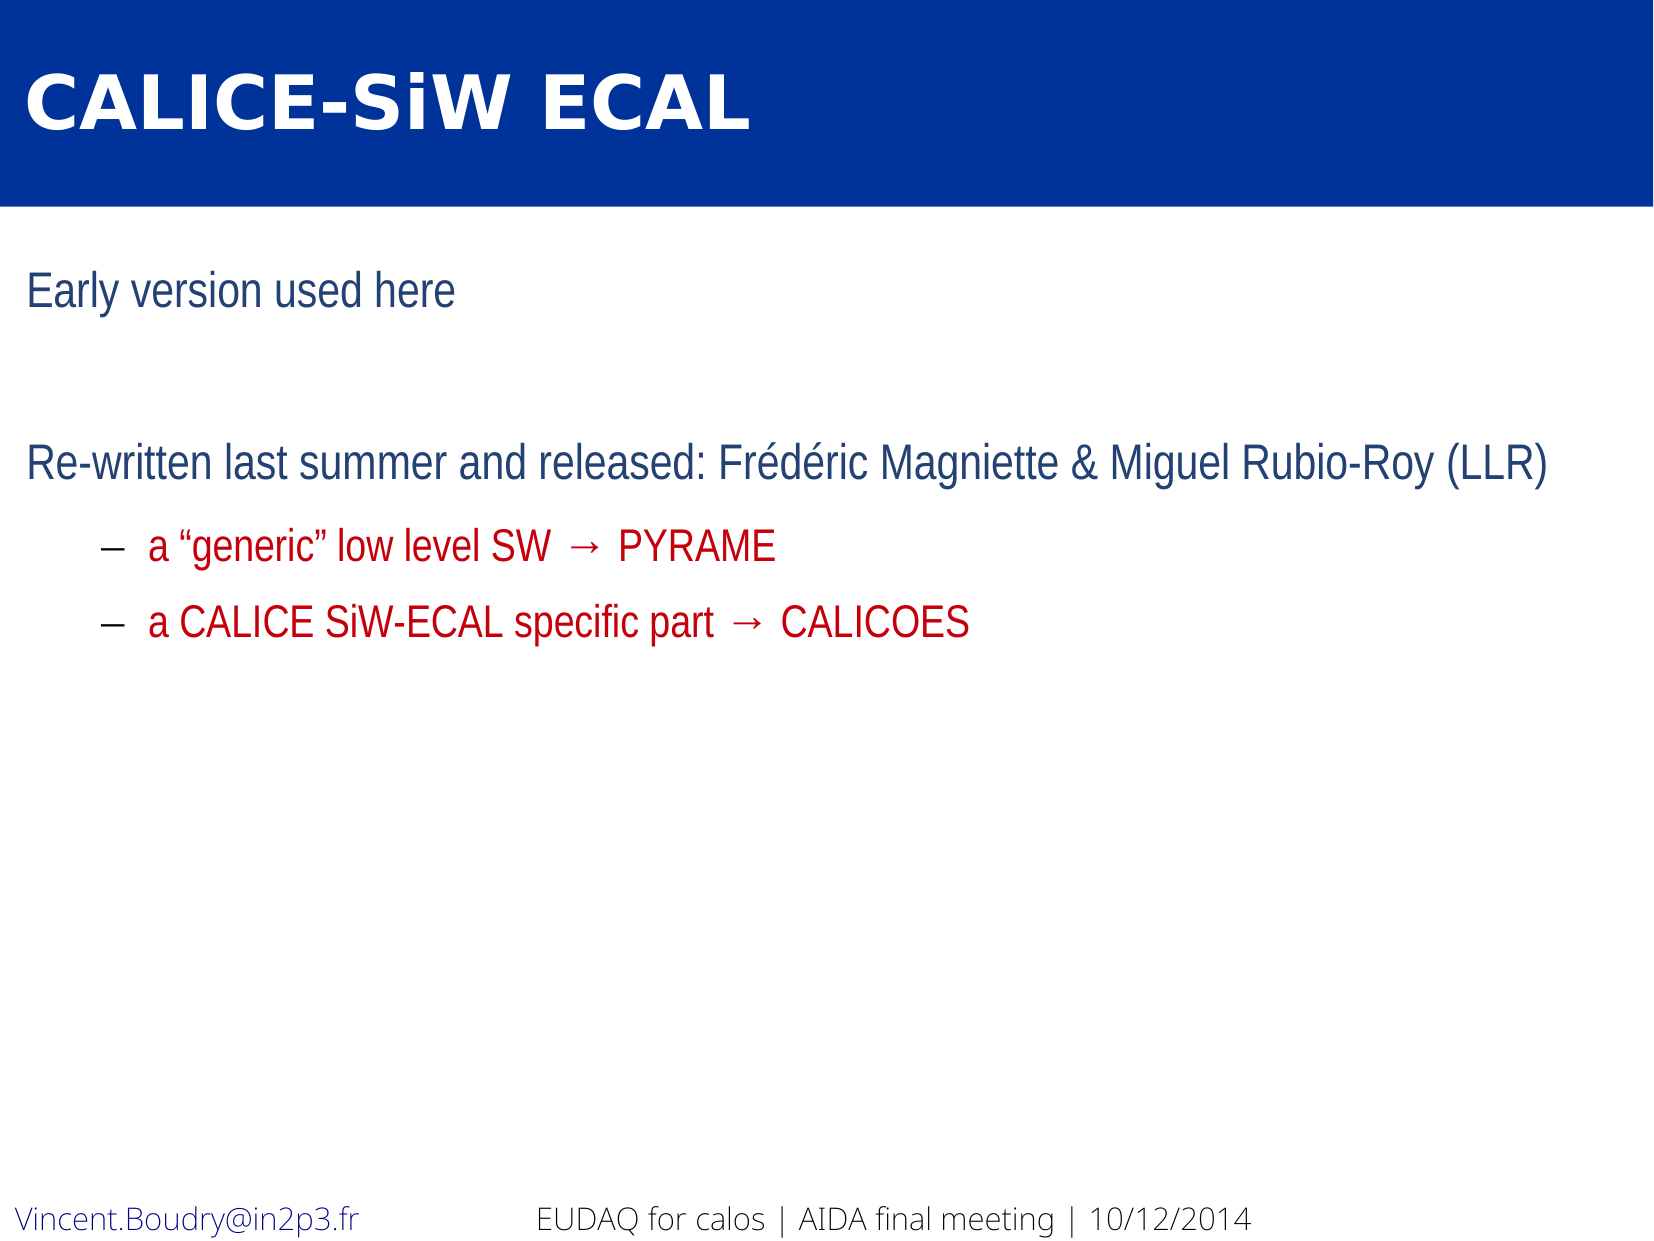

# CALICE-SiW ECAL
Early version used here
Re-written last summer and released: Frédéric Magniette & Miguel Rubio-Roy (LLR)
a “generic” low level SW → PYRAME
a CALICE SiW-ECAL specific part → CALICOES
Vincent.Boudry@in2p3.fr
EUDAQ for calos | AIDA final meeting | 10/12/2014